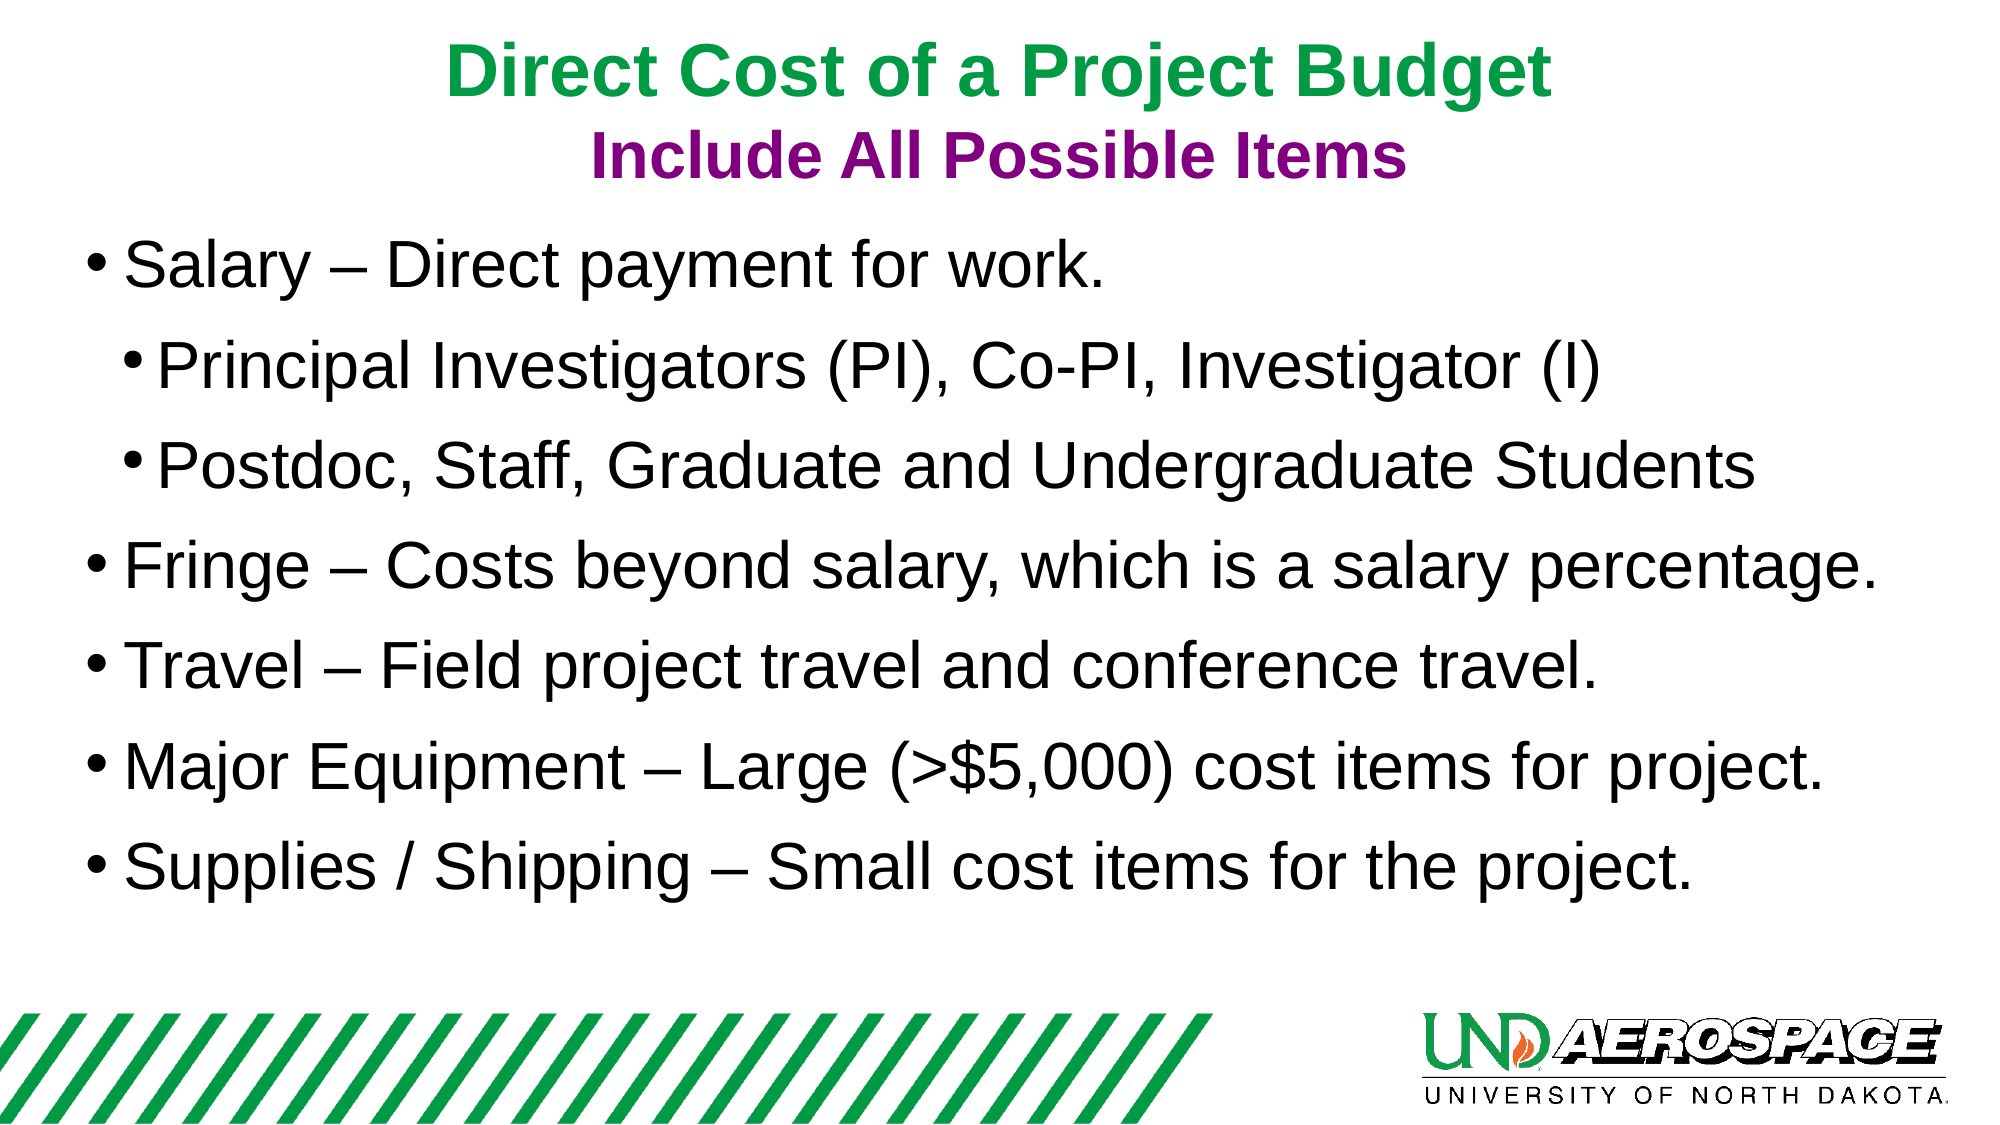

Direct Cost of a Project Budget
Include All Possible Items
Salary – Direct payment for work.
Principal Investigators (PI), Co-PI, Investigator (I)
Postdoc, Staff, Graduate and Undergraduate Students
Fringe – Costs beyond salary, which is a salary percentage.
Travel – Field project travel and conference travel.
Major Equipment – Large (>$5,000) cost items for project.
Supplies / Shipping – Small cost items for the project.